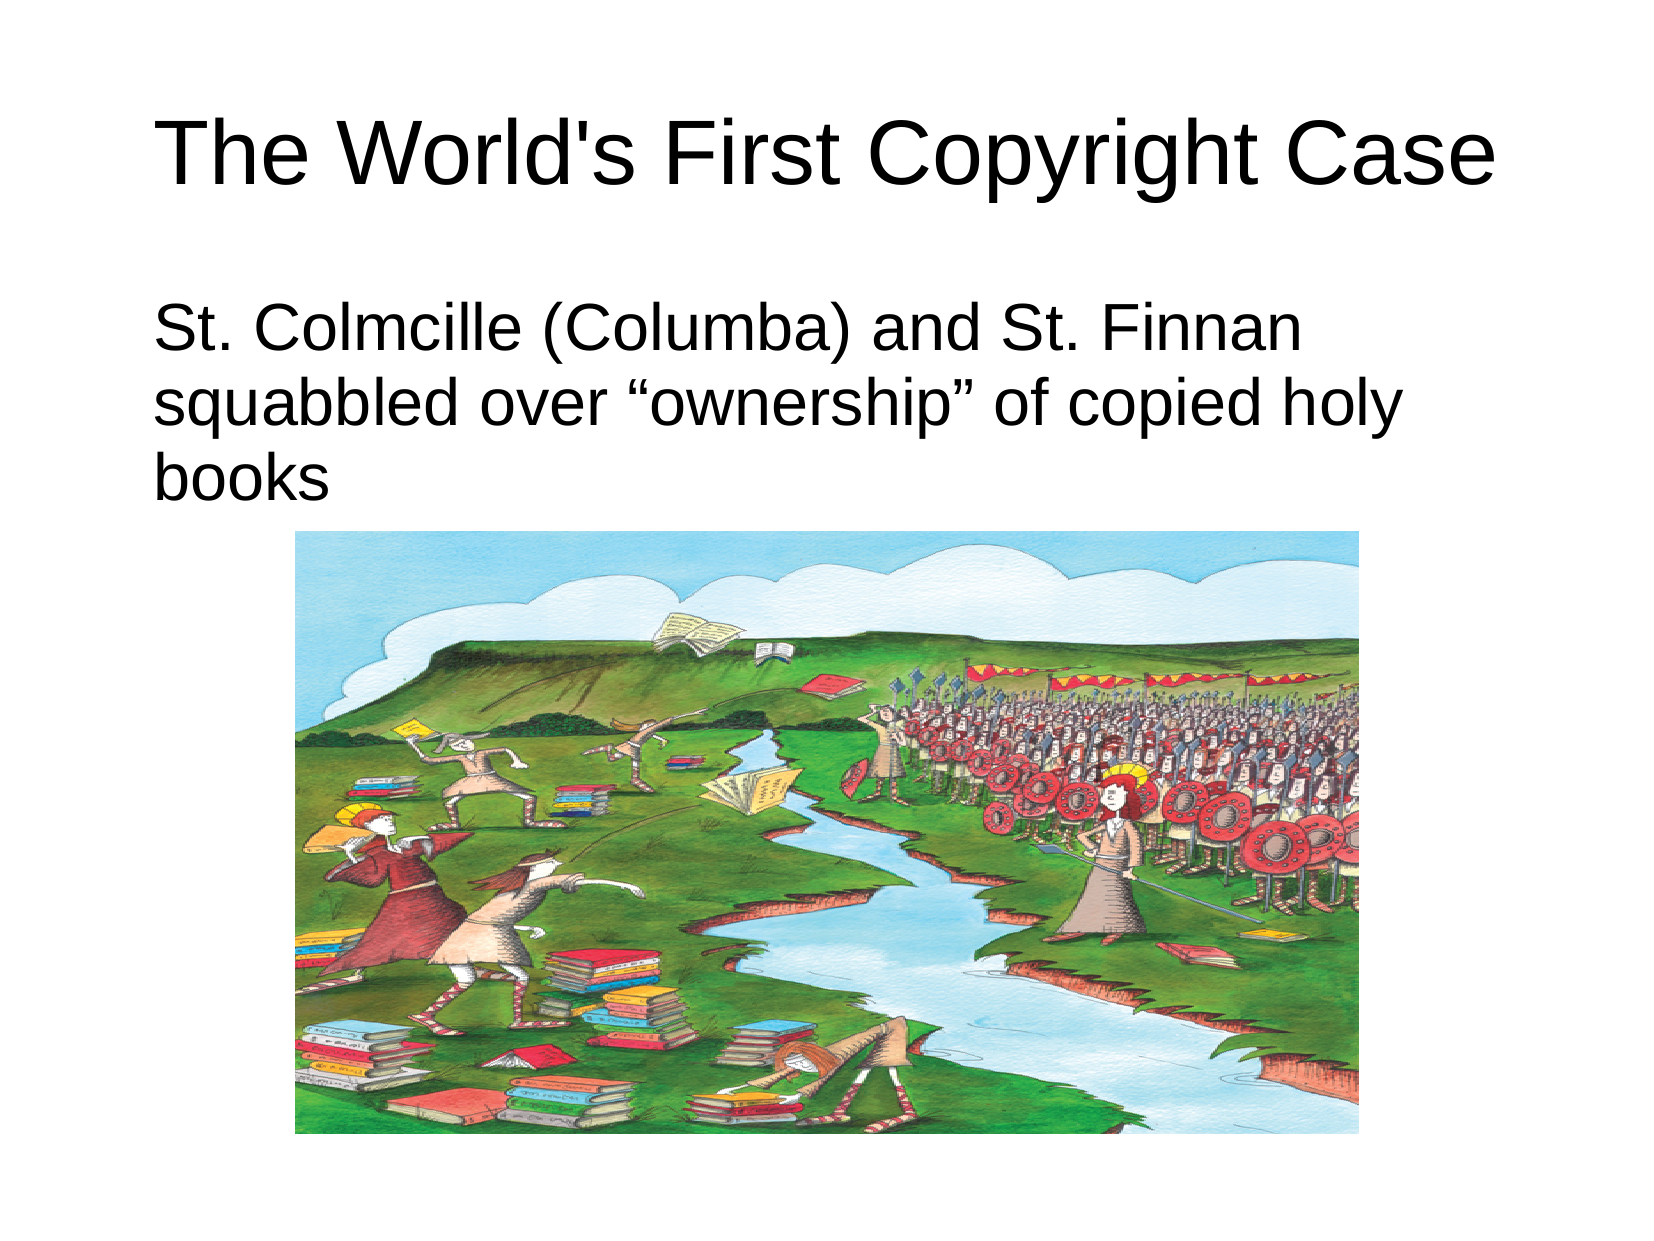

# The World's First Copyright Case
St. Colmcille (Columba) and St. Finnan squabbled over “ownership” of copied holy books